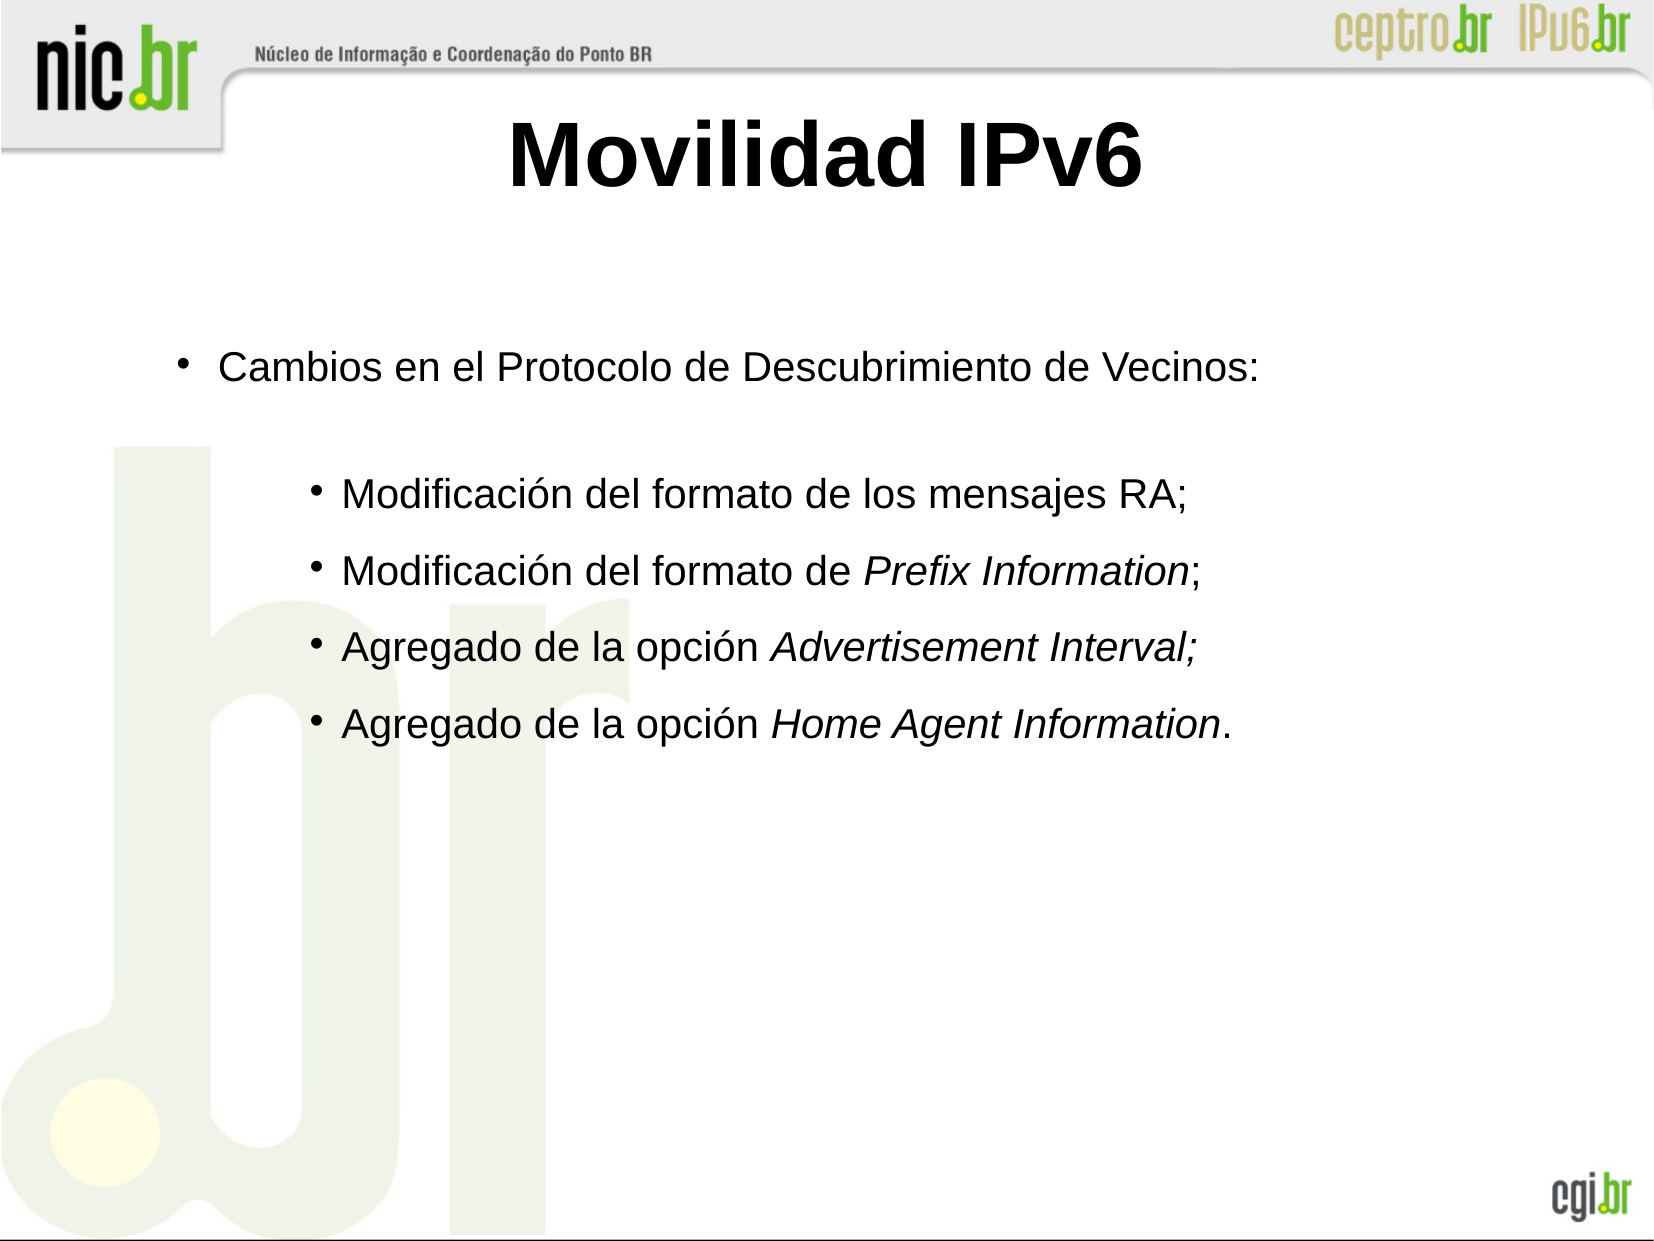

Movilidad IPv6
 Cambios en el Protocolo de Descubrimiento de Vecinos:
Modificación del formato de los mensajes RA;
Modificación del formato de Prefix Information;
Agregado de la opción Advertisement Interval;
Agregado de la opción Home Agent Information.